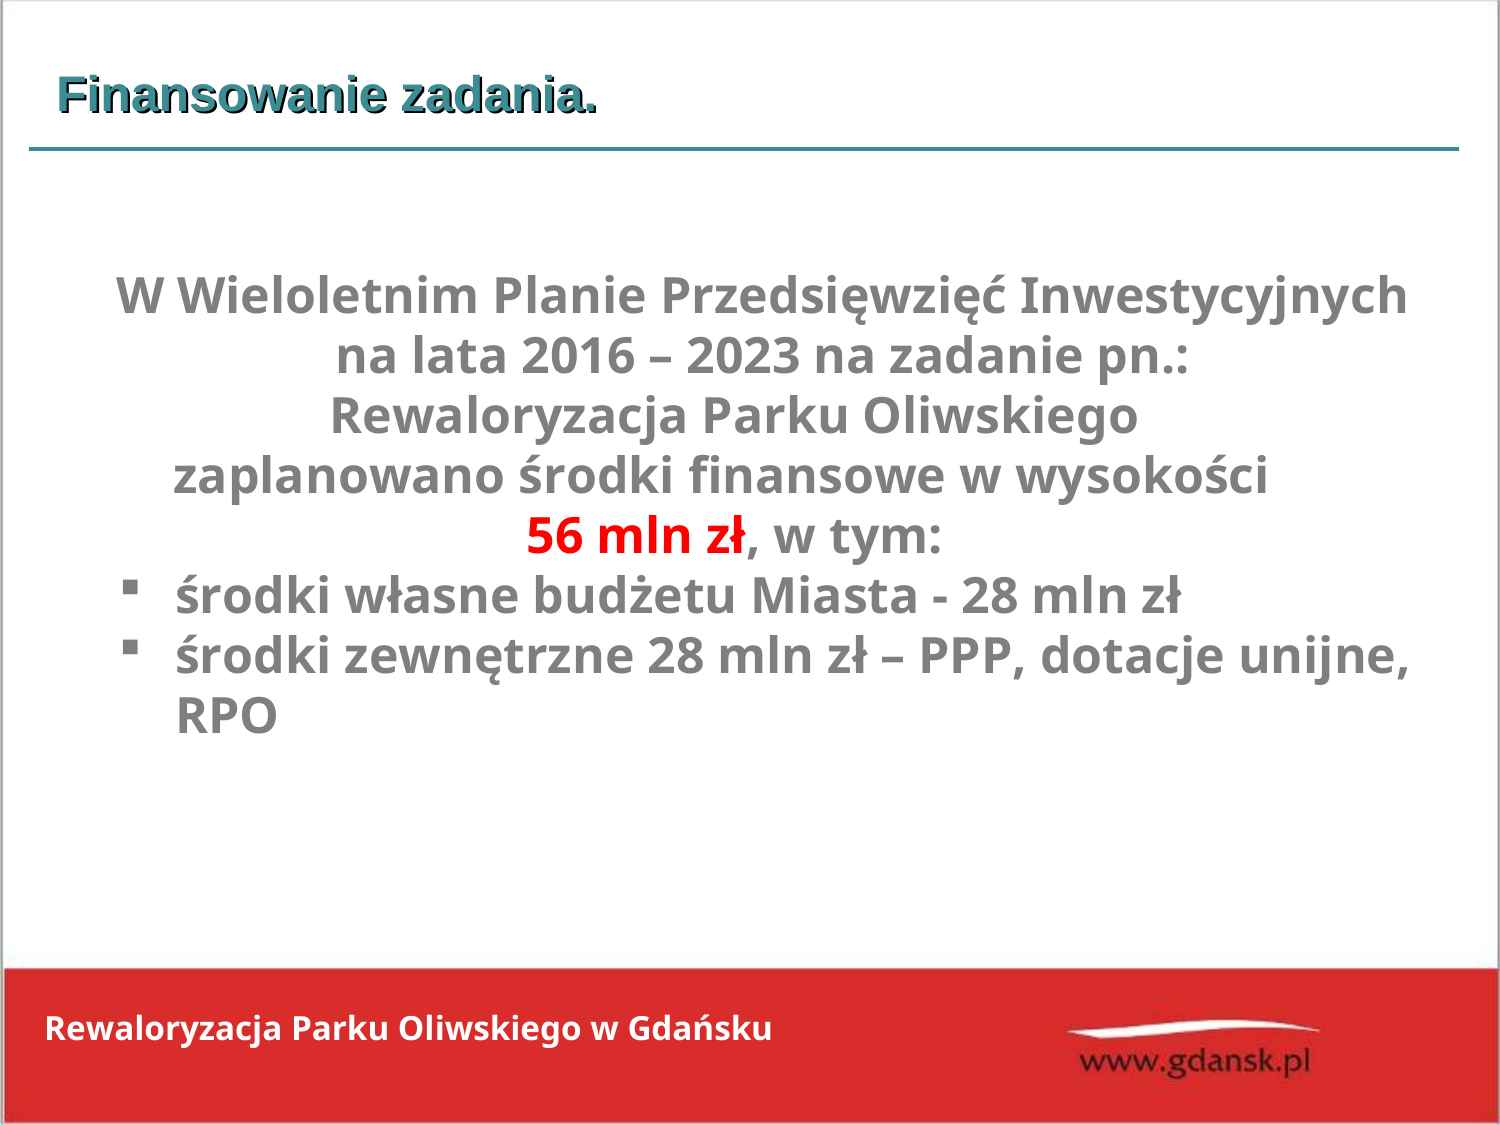

# Finansowanie zadania.
	W Wieloletnim Planie Przedsięwzięć Inwestycyjnych
	na lata 2016 – 2023 na zadanie pn.:
Rewaloryzacja Parku Oliwskiego
zaplanowano środki finansowe w wysokości
56 mln zł, w tym:
środki własne budżetu Miasta - 28 mln zł
środki zewnętrzne 28 mln zł – PPP, dotacje unijne, RPO
Rewaloryzacja Parku Oliwskiego w Gdańsku